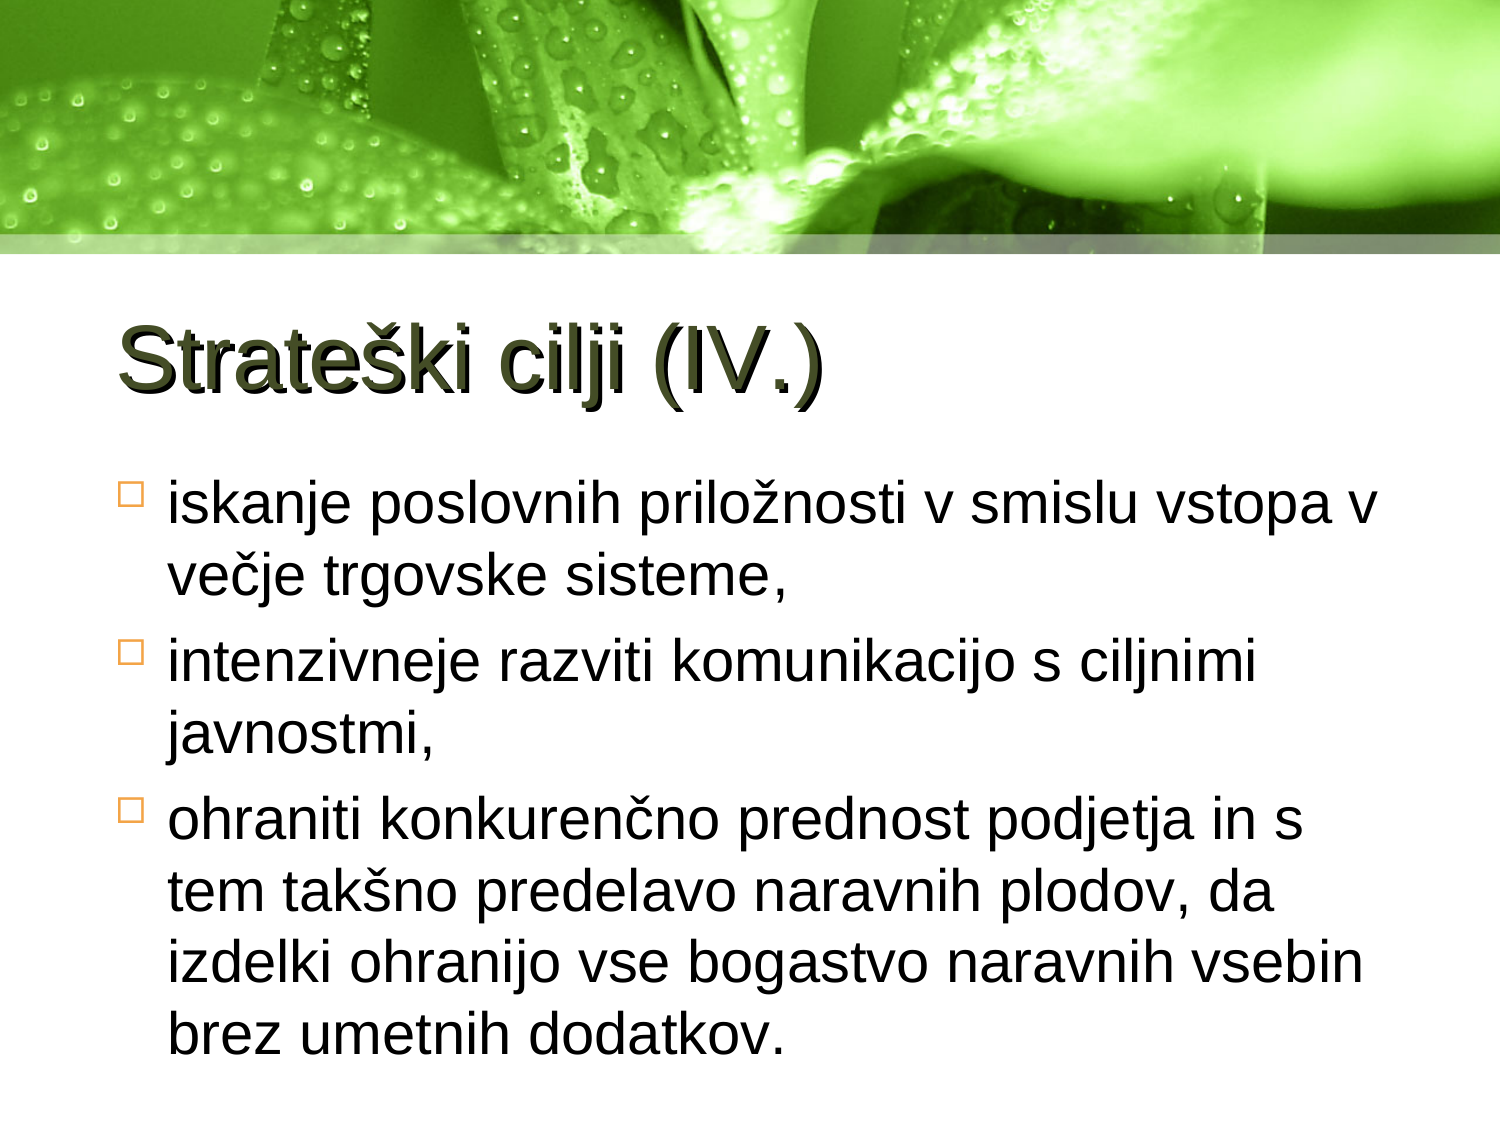

# Strateški cilji (IV.)
iskanje poslovnih priložnosti v smislu vstopa v večje trgovske sisteme,
intenzivneje razviti komunikacijo s ciljnimi javnostmi,
ohraniti konkurenčno prednost podjetja in s tem takšno predelavo naravnih plodov, da izdelki ohranijo vse bogastvo naravnih vsebin brez umetnih dodatkov.